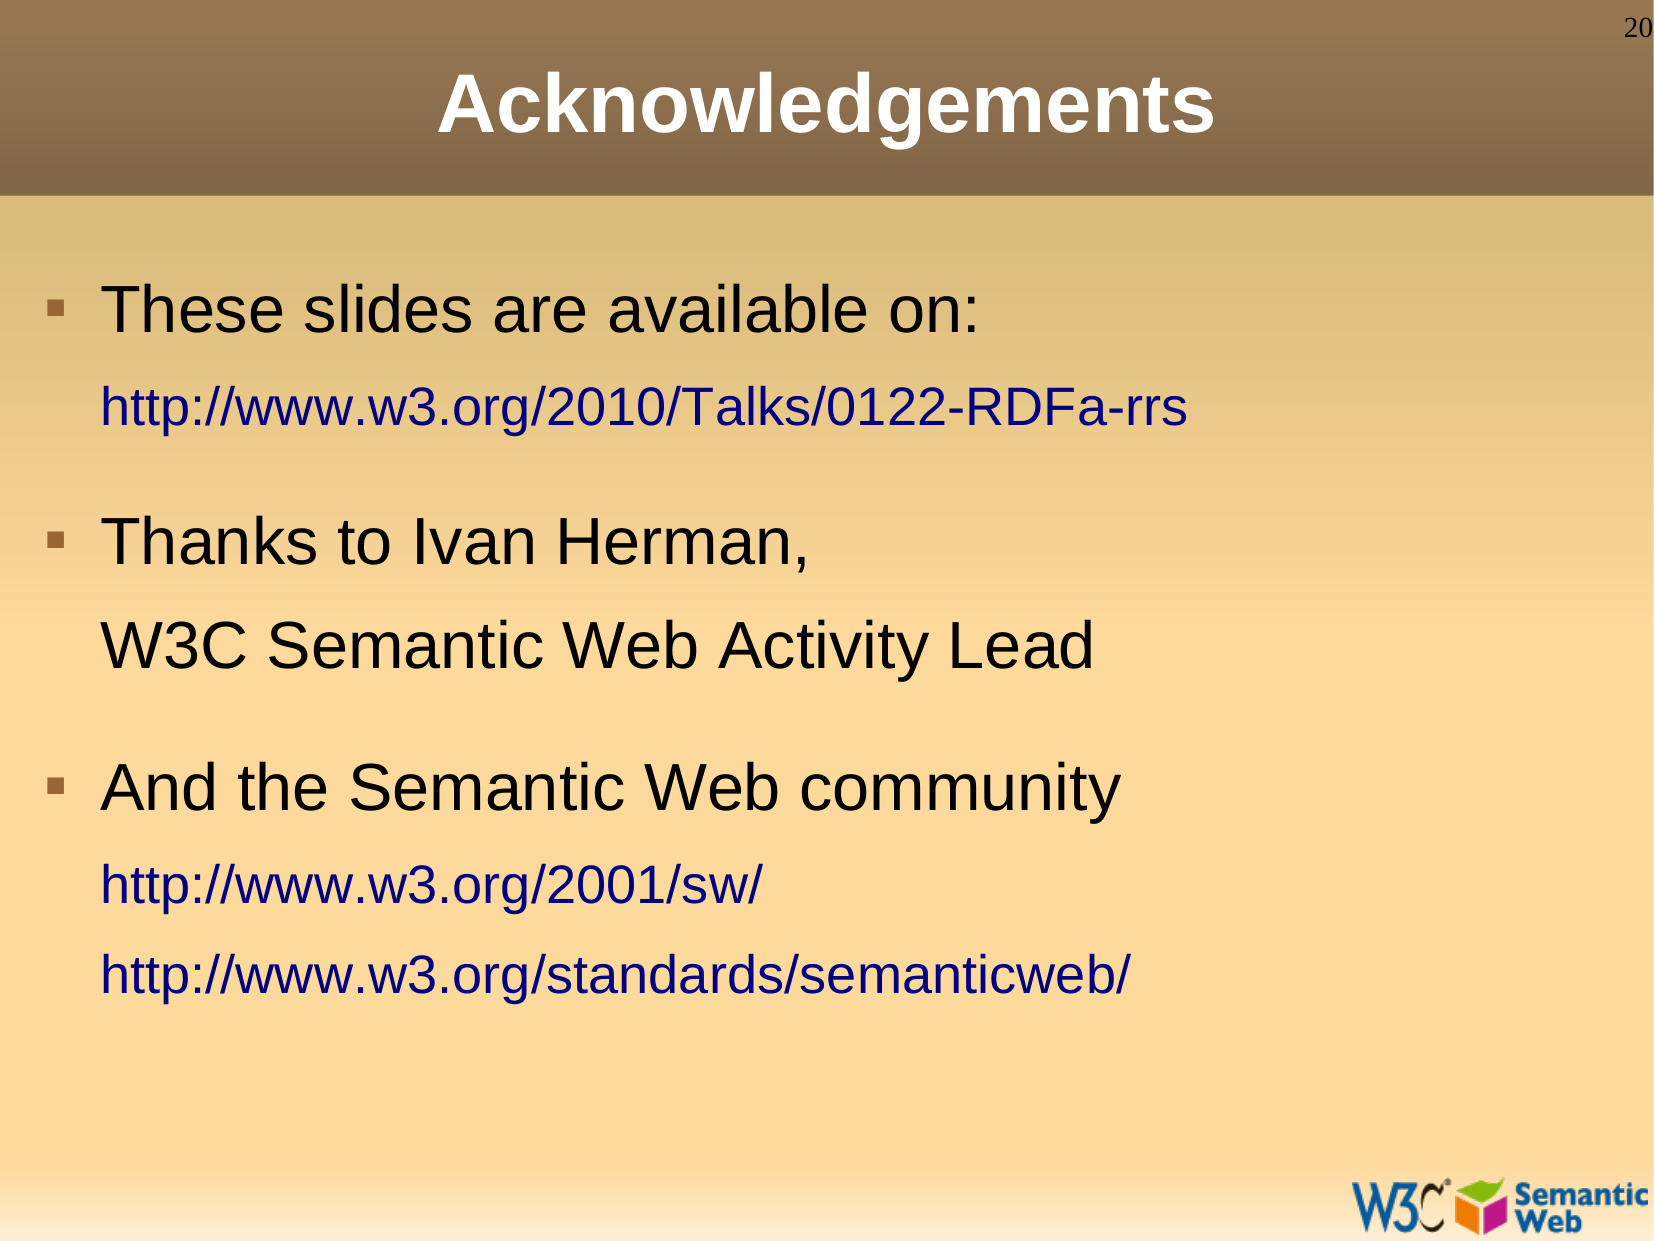

# Acknowledgements
20
These slides are available on:
http://www.w3.org/2010/Talks/0122-RDFa-rrs
Thanks to Ivan Herman,
W3C Semantic Web Activity Lead
And the Semantic Web community
http://www.w3.org/2001/sw/
http://www.w3.org/standards/semanticweb/